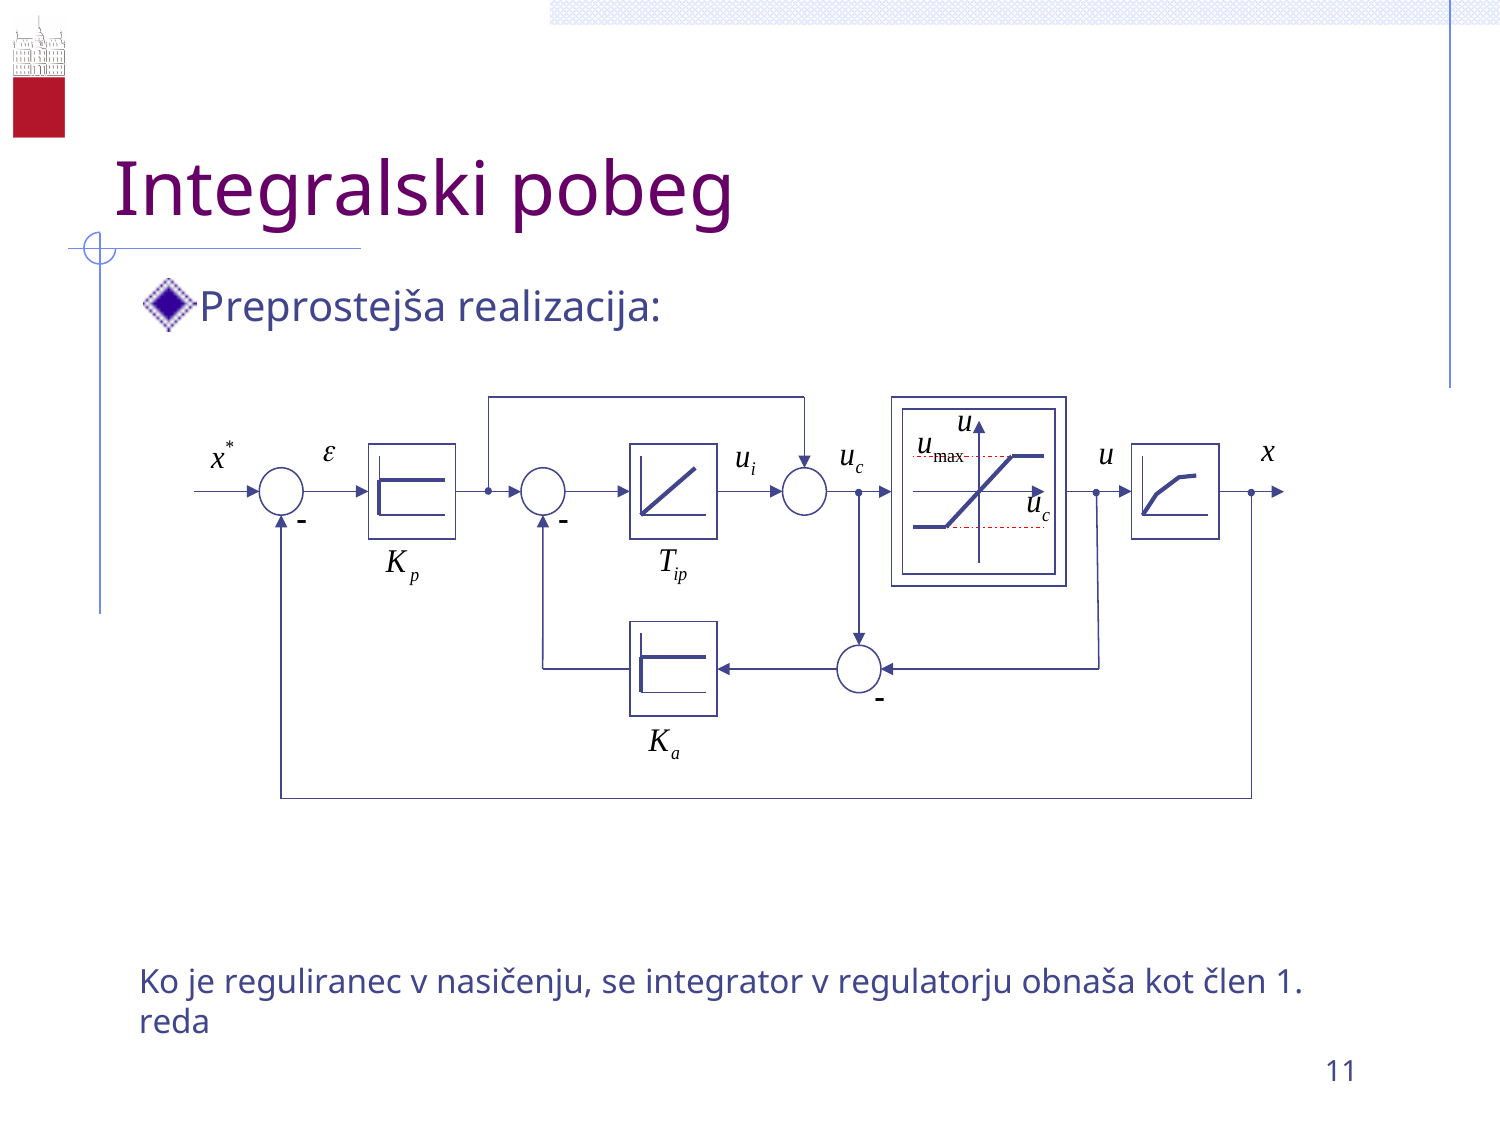

Integralski pobeg
# Preprostejša realizacija:
Ko je reguliranec v nasičenju, se integrator v regulatorju obnaša kot člen 1. reda